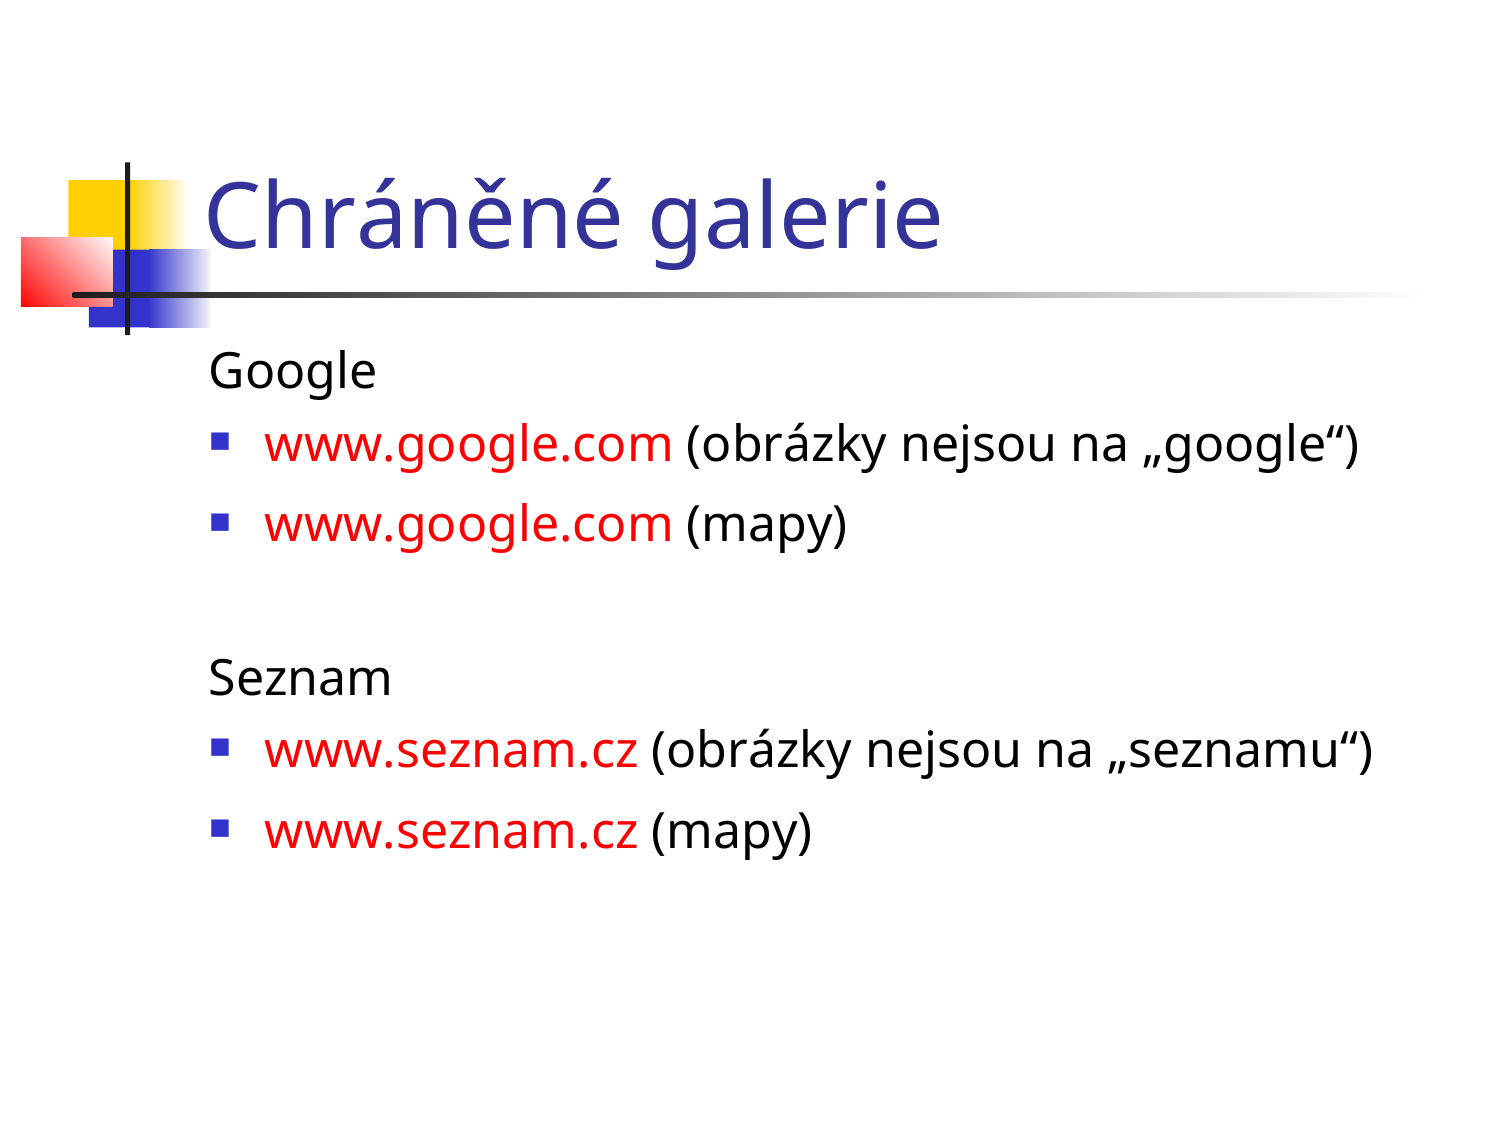

# Chráněné galerie
Google
www.google.com (obrázky nejsou na „google“)
www.google.com (mapy)
Seznam
www.seznam.cz (obrázky nejsou na „seznamu“)
www.seznam.cz (mapy)